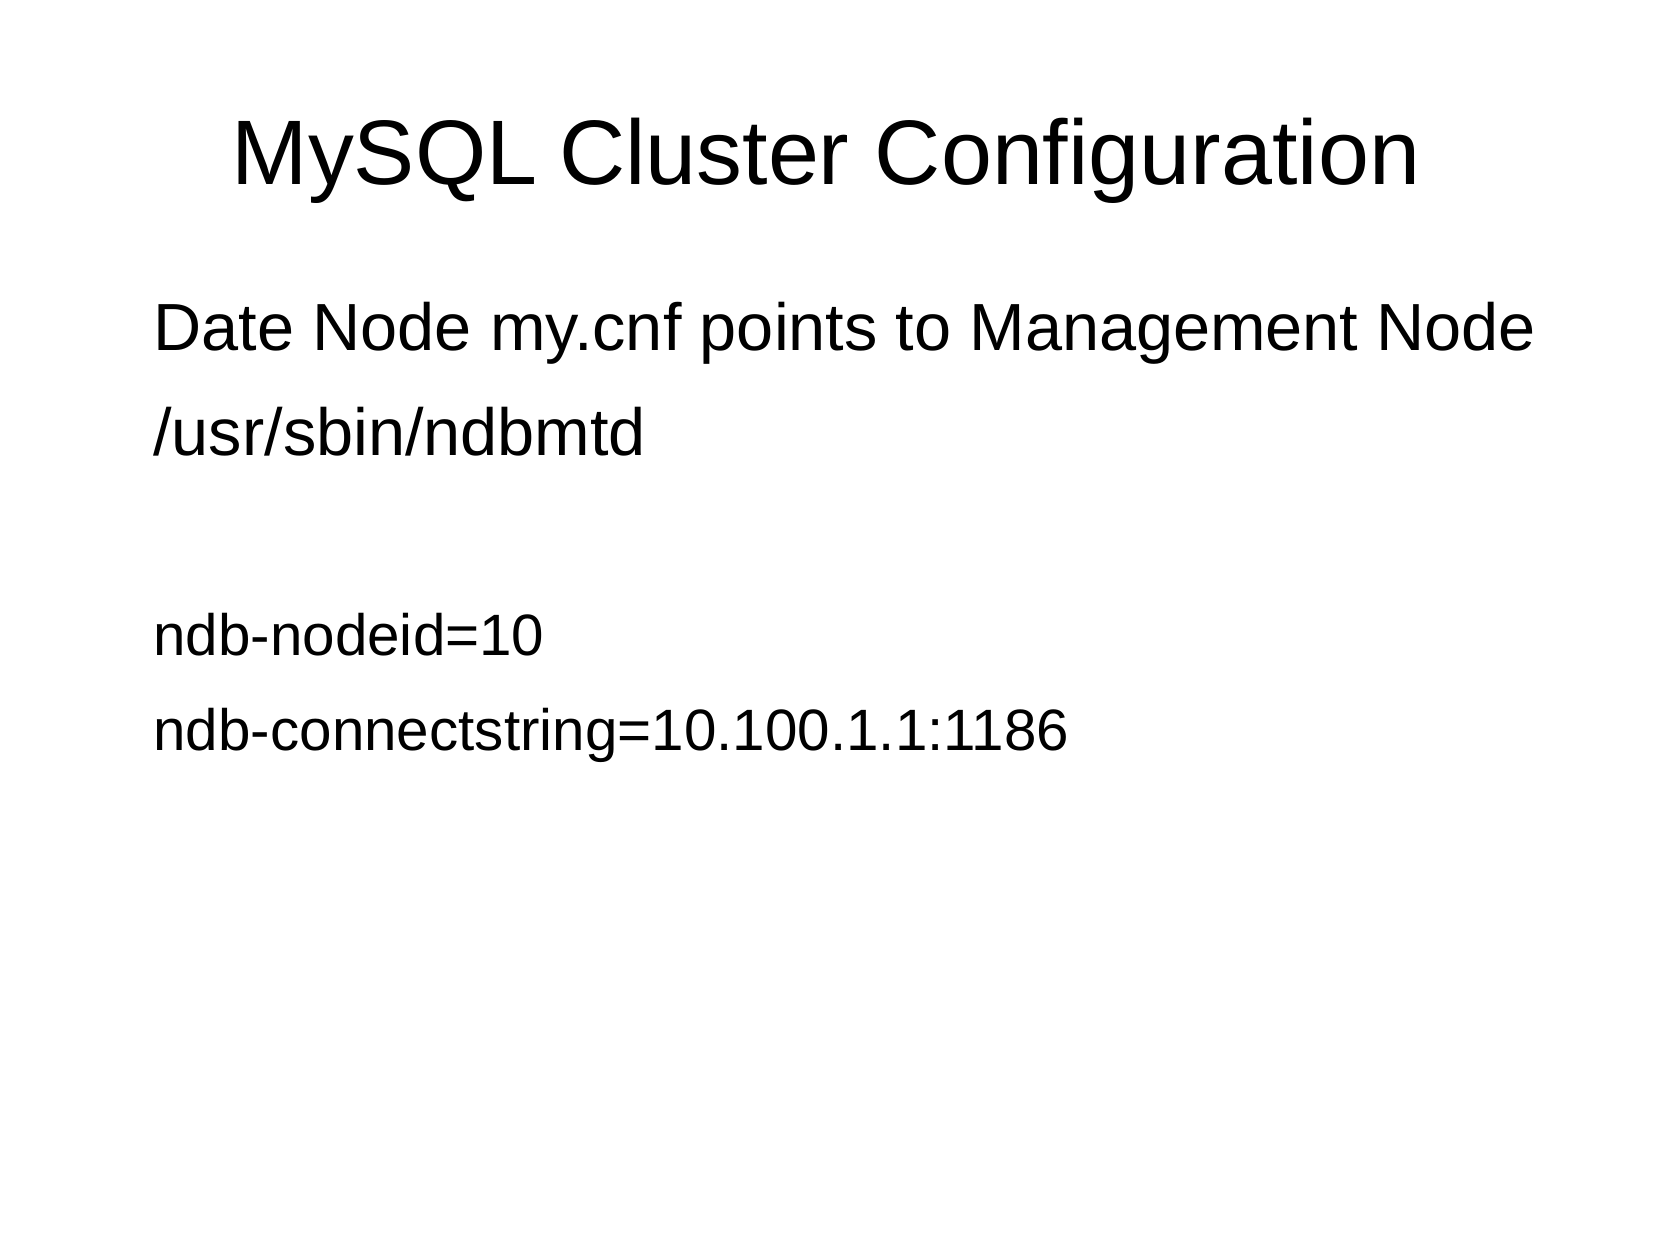

# MySQL Cluster Configuration
Date Node my.cnf points to Management Node
/usr/sbin/ndbmtd
ndb-nodeid=10
ndb-connectstring=10.100.1.1:1186